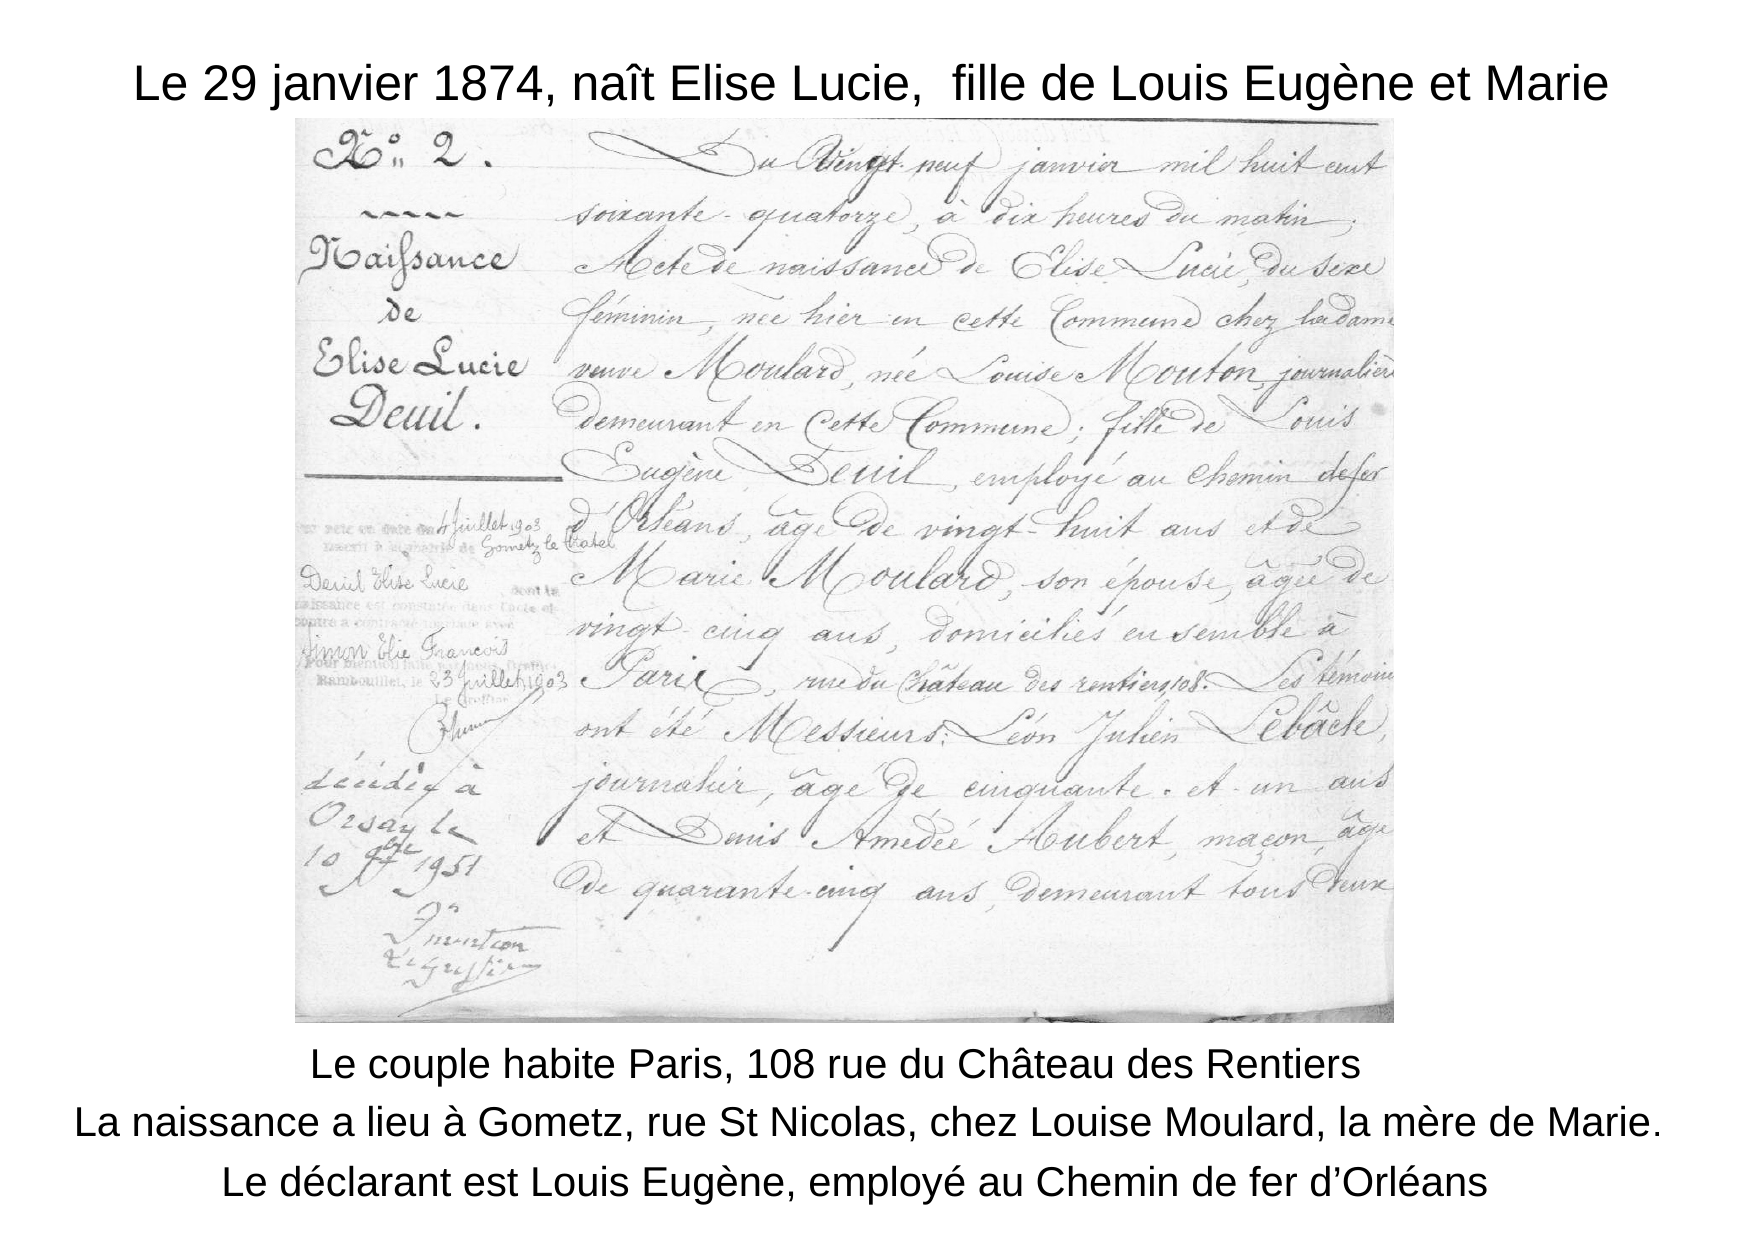

Le 29 janvier 1874, naît Elise Lucie, fille de Louis Eugène et Marie
Le couple habite Paris, 108 rue du Château des Rentiers
La naissance a lieu à Gometz, rue St Nicolas, chez Louise Moulard, la mère de Marie.
Le déclarant est Louis Eugène, employé au Chemin de fer d’Orléans